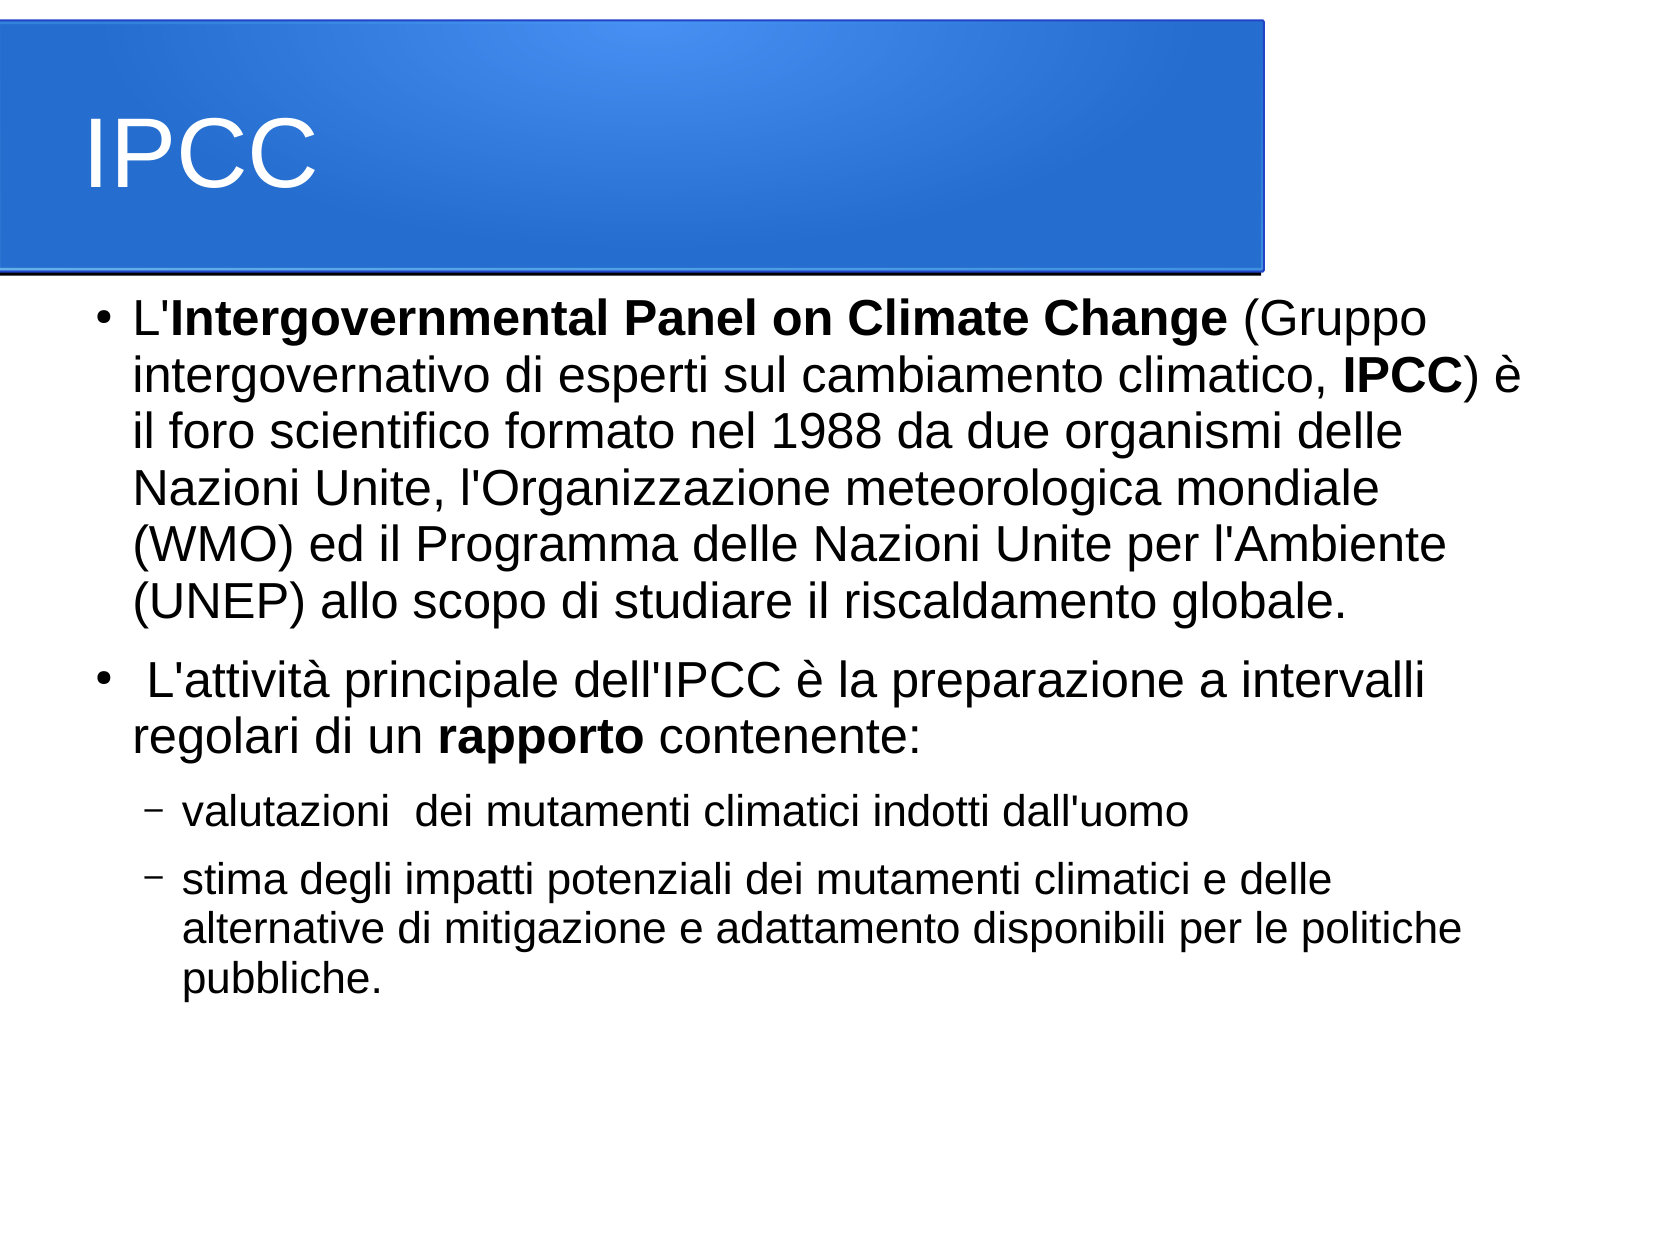

# IPCC
L'Intergovernmental Panel on Climate Change (Gruppo intergovernativo di esperti sul cambiamento climatico, IPCC) è il foro scientifico formato nel 1988 da due organismi delle Nazioni Unite, l'Organizzazione meteorologica mondiale (WMO) ed il Programma delle Nazioni Unite per l'Ambiente (UNEP) allo scopo di studiare il riscaldamento globale.
 L'attività principale dell'IPCC è la preparazione a intervalli regolari di un rapporto contenente:
valutazioni dei mutamenti climatici indotti dall'uomo
stima degli impatti potenziali dei mutamenti climatici e delle alternative di mitigazione e adattamento disponibili per le politiche pubbliche.